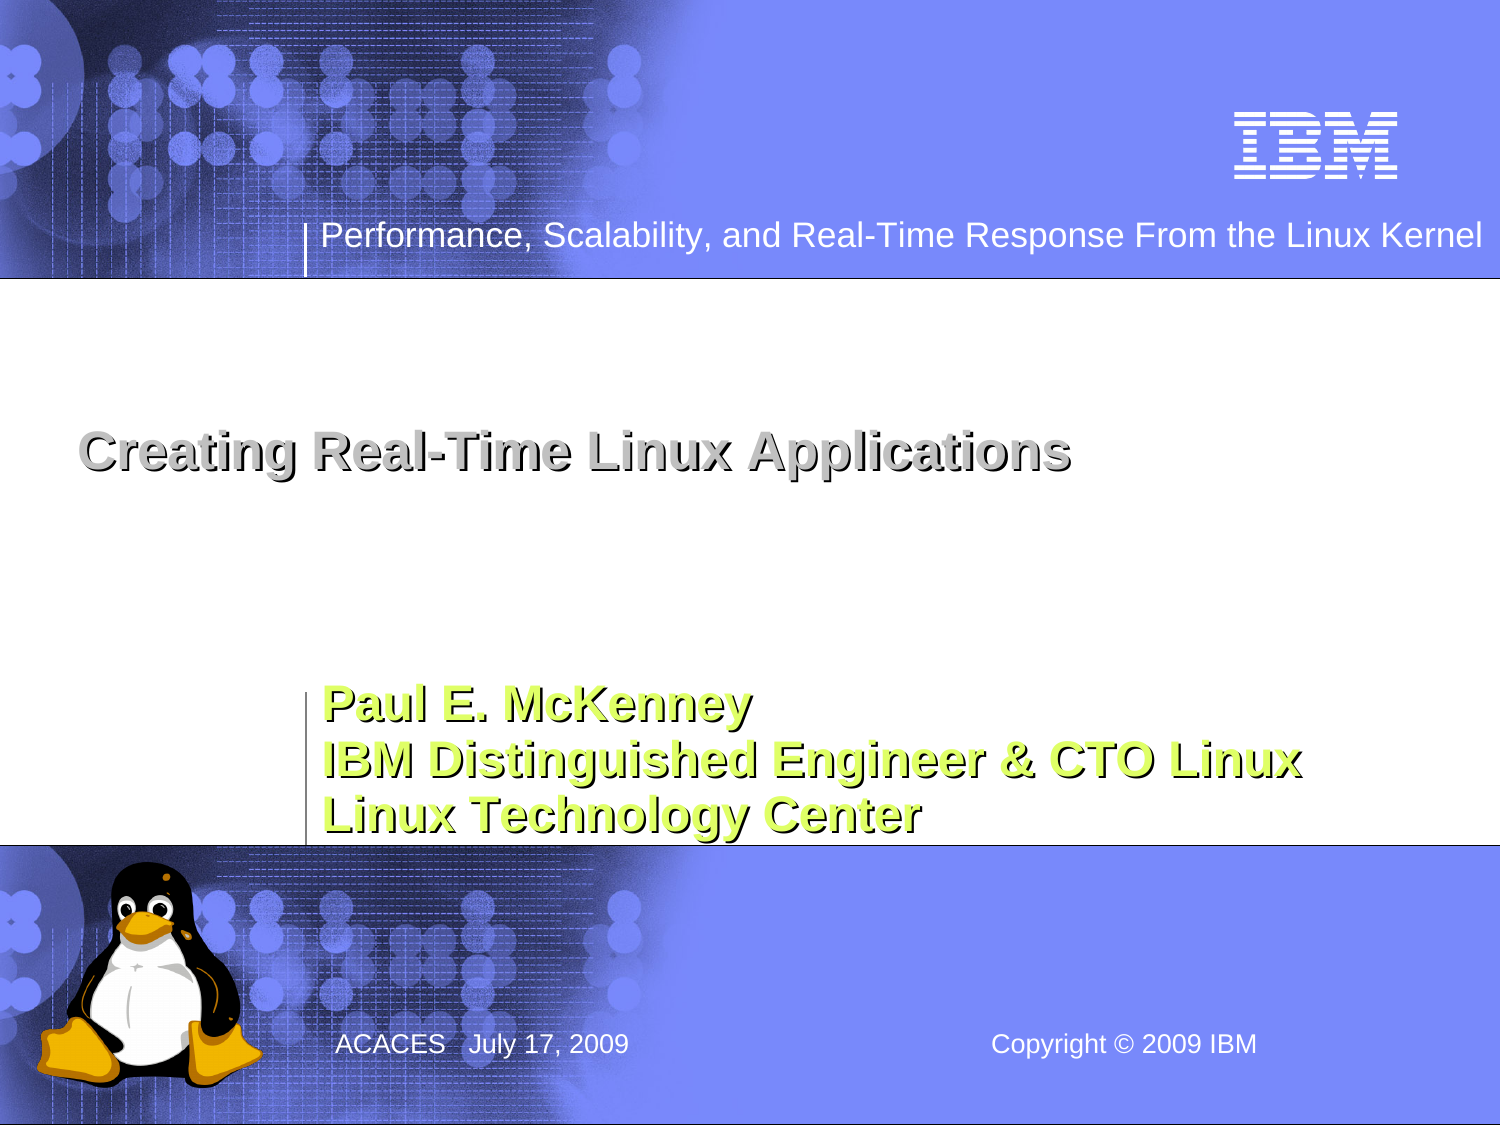

# Creating Real-Time Linux Applications
Paul E. McKenney
IBM Distinguished Engineer & CTO Linux
Linux Technology Center